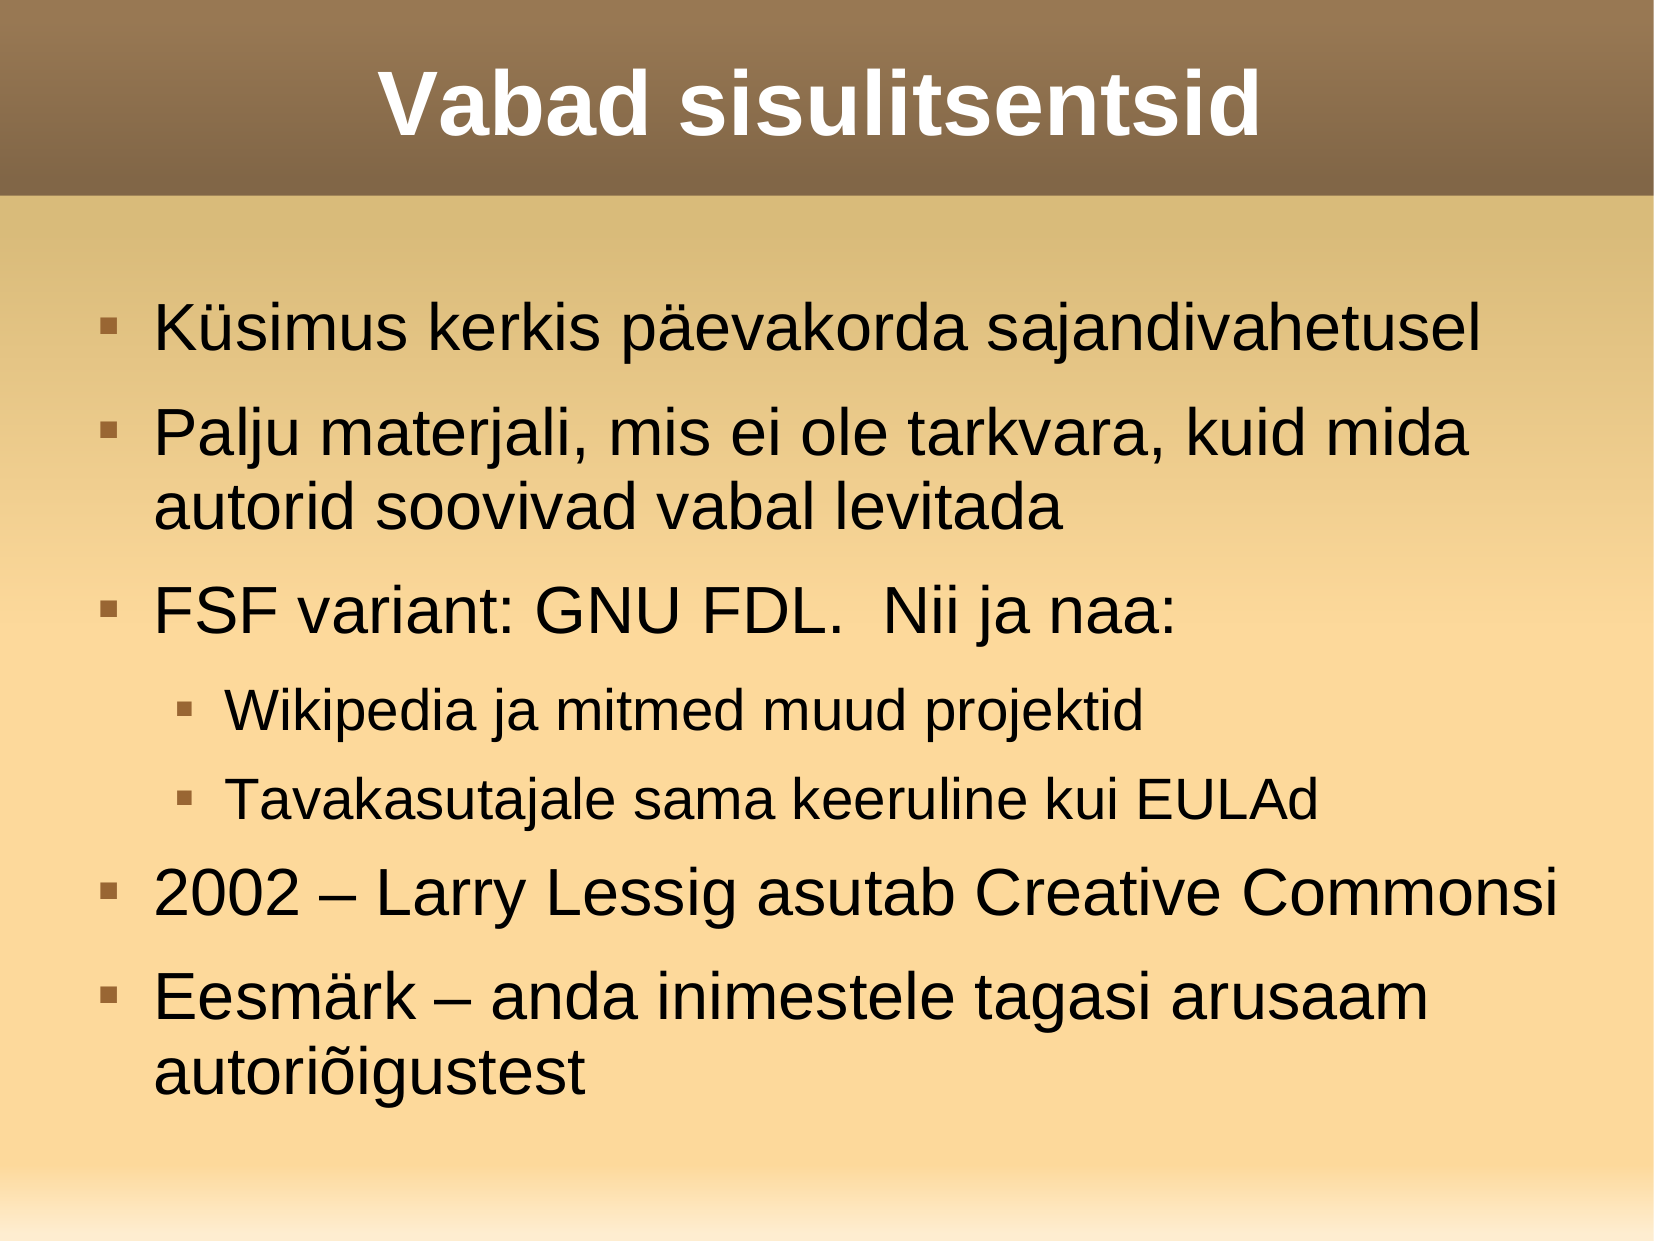

# Vabad sisulitsentsid
Küsimus kerkis päevakorda sajandivahetusel
Palju materjali, mis ei ole tarkvara, kuid mida autorid soovivad vabal levitada
FSF variant: GNU FDL. Nii ja naa:
Wikipedia ja mitmed muud projektid
Tavakasutajale sama keeruline kui EULAd
2002 – Larry Lessig asutab Creative Commonsi
Eesmärk – anda inimestele tagasi arusaam autoriõigustest